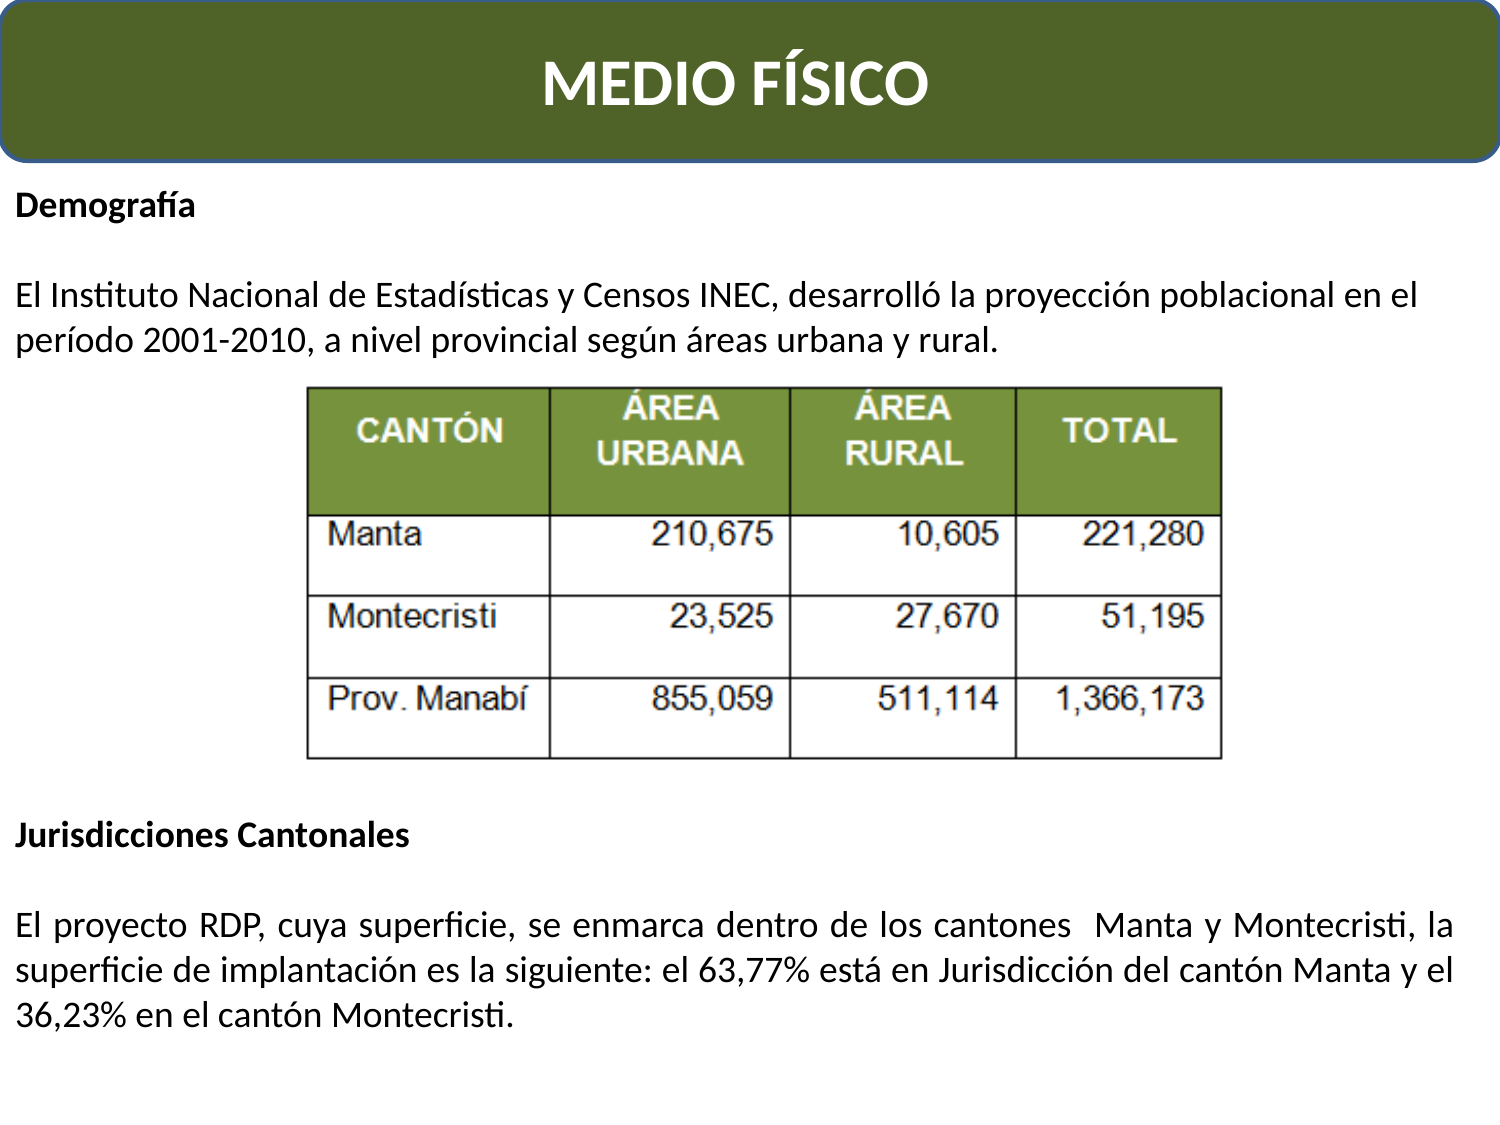

MEDIO FÍSICO
Demografía
El Instituto Nacional de Estadísticas y Censos INEC, desarrolló la proyección poblacional en el período 2001-2010, a nivel provincial según áreas urbana y rural.
Jurisdicciones Cantonales
El proyecto RDP, cuya superficie, se enmarca dentro de los cantones Manta y Montecristi, la superficie de implantación es la siguiente: el 63,77% está en Jurisdicción del cantón Manta y el 36,23% en el cantón Montecristi.